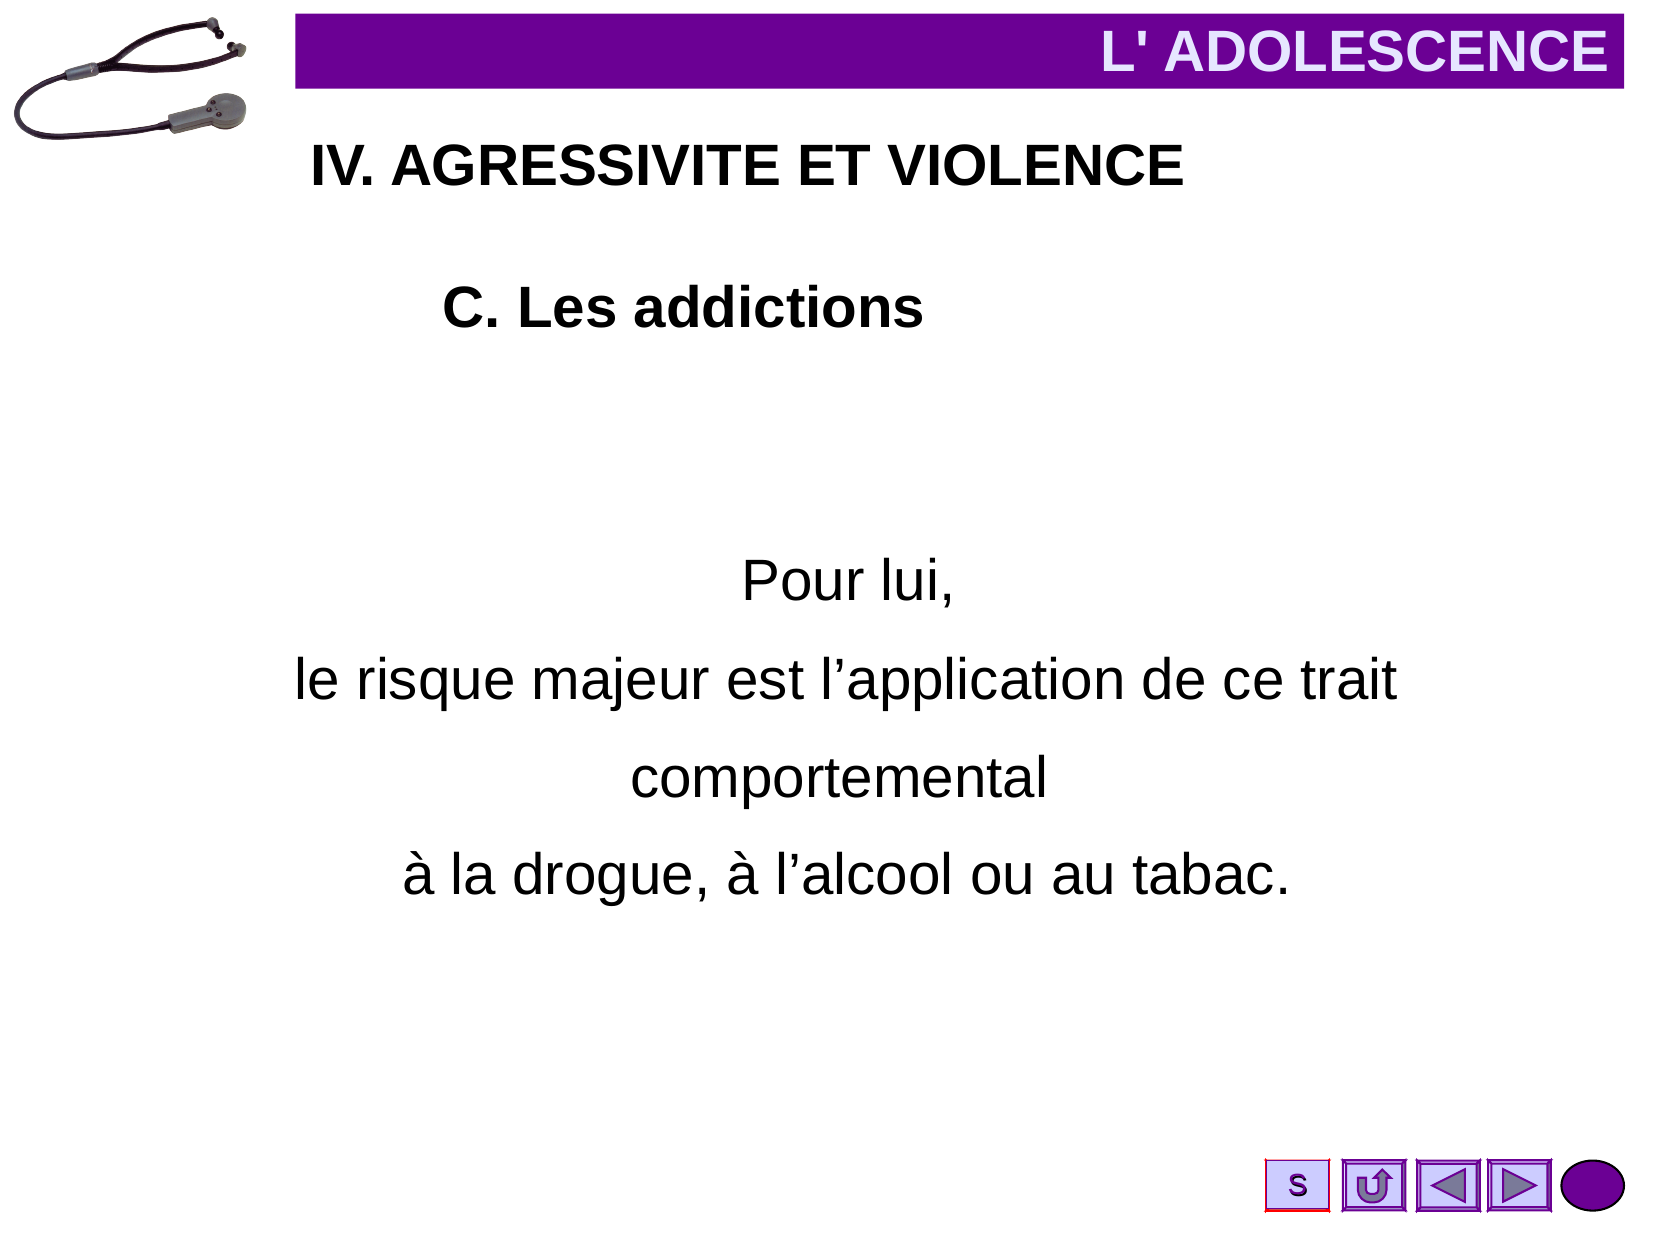

L' ADOLESCENCE
IV. AGRESSIVITE ET VIOLENCE
C. Les addictions
 Pour lui,
le risque majeur est l’application de ce trait comportemental
à la drogue, à l’alcool ou au tabac.